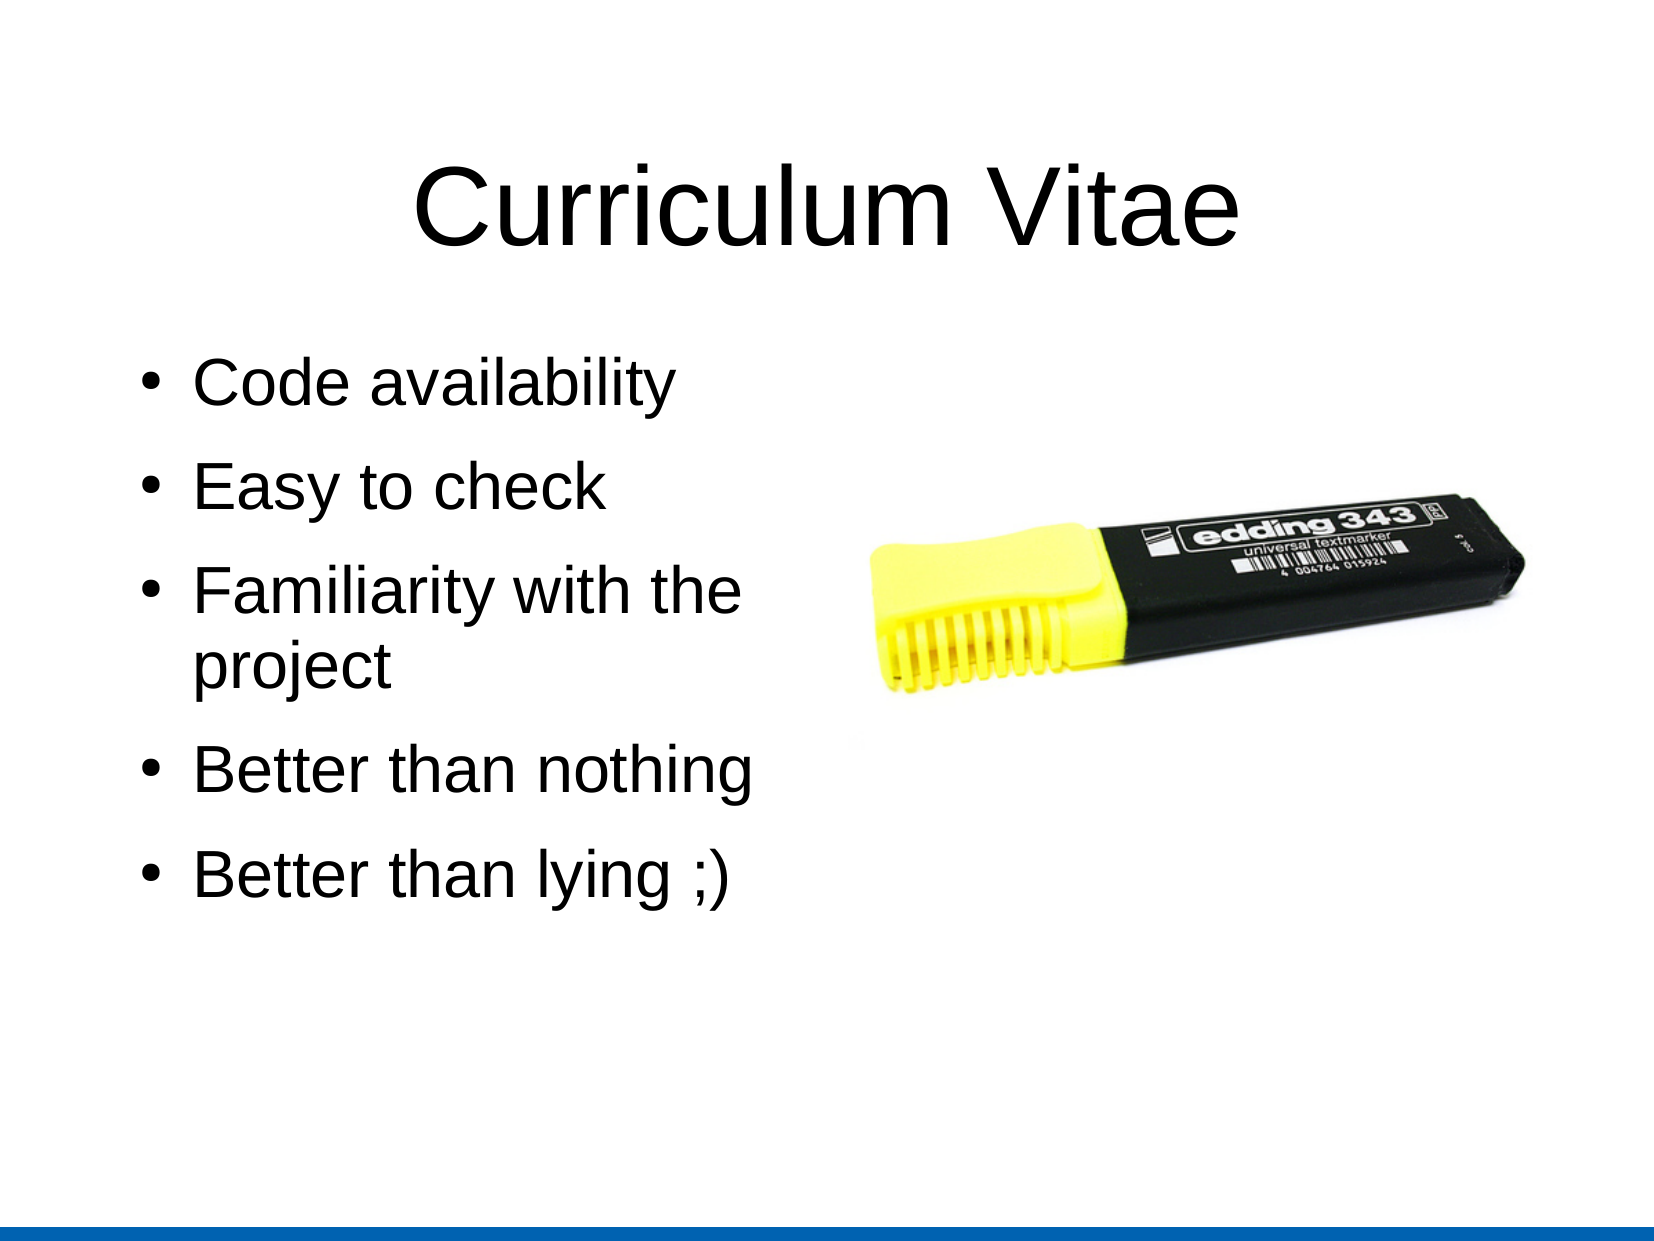

# Curriculum Vitae
Code availability
Easy to check
Familiarity with the project
Better than nothing
Better than lying ;)